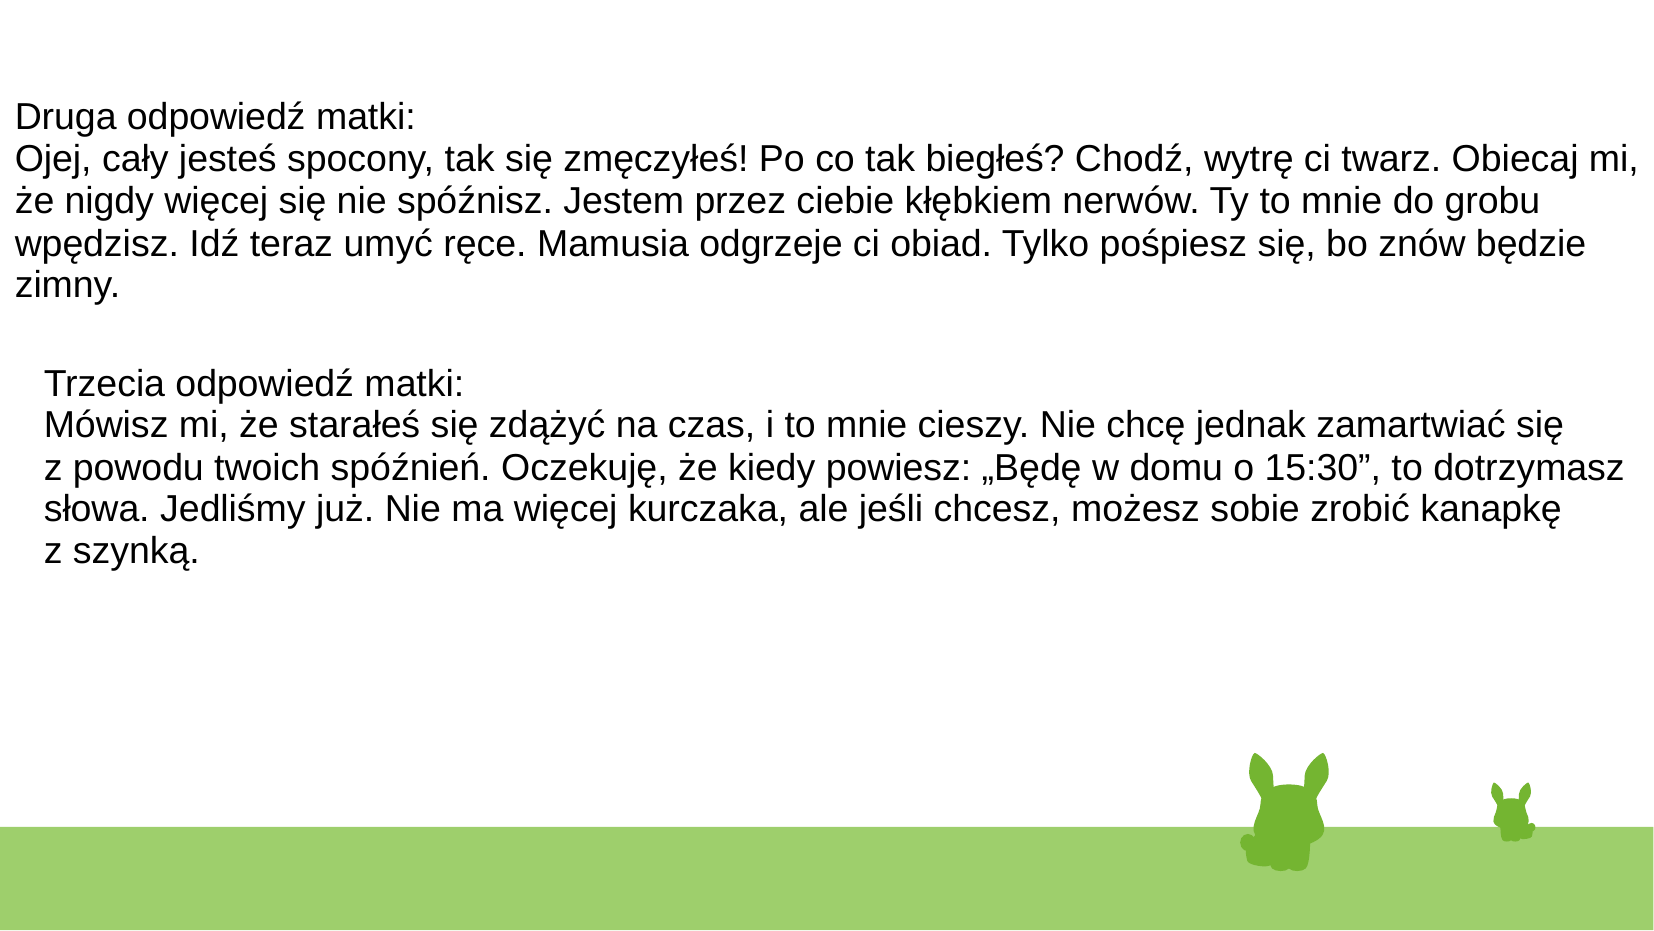

Druga odpowiedź matki:
Ojej, cały jesteś spocony, tak się zmęczyłeś! Po co tak biegłeś? Chodź, wytrę ci twarz. Obiecaj mi,
że nigdy więcej się nie spóźnisz. Jestem przez ciebie kłębkiem nerwów. Ty to mnie do grobu
wpędzisz. Idź teraz umyć ręce. Mamusia odgrzeje ci obiad. Tylko pośpiesz się, bo znów będzie
zimny.
Trzecia odpowiedź matki:
Mówisz mi, że starałeś się zdążyć na czas, i to mnie cieszy. Nie chcę jednak zamartwiać się
z powodu twoich spóźnień. Oczekuję, że kiedy powiesz: „Będę w domu o 15:30”, to dotrzymasz
słowa. Jedliśmy już. Nie ma więcej kurczaka, ale jeśli chcesz, możesz sobie zrobić kanapkę
z szynką.